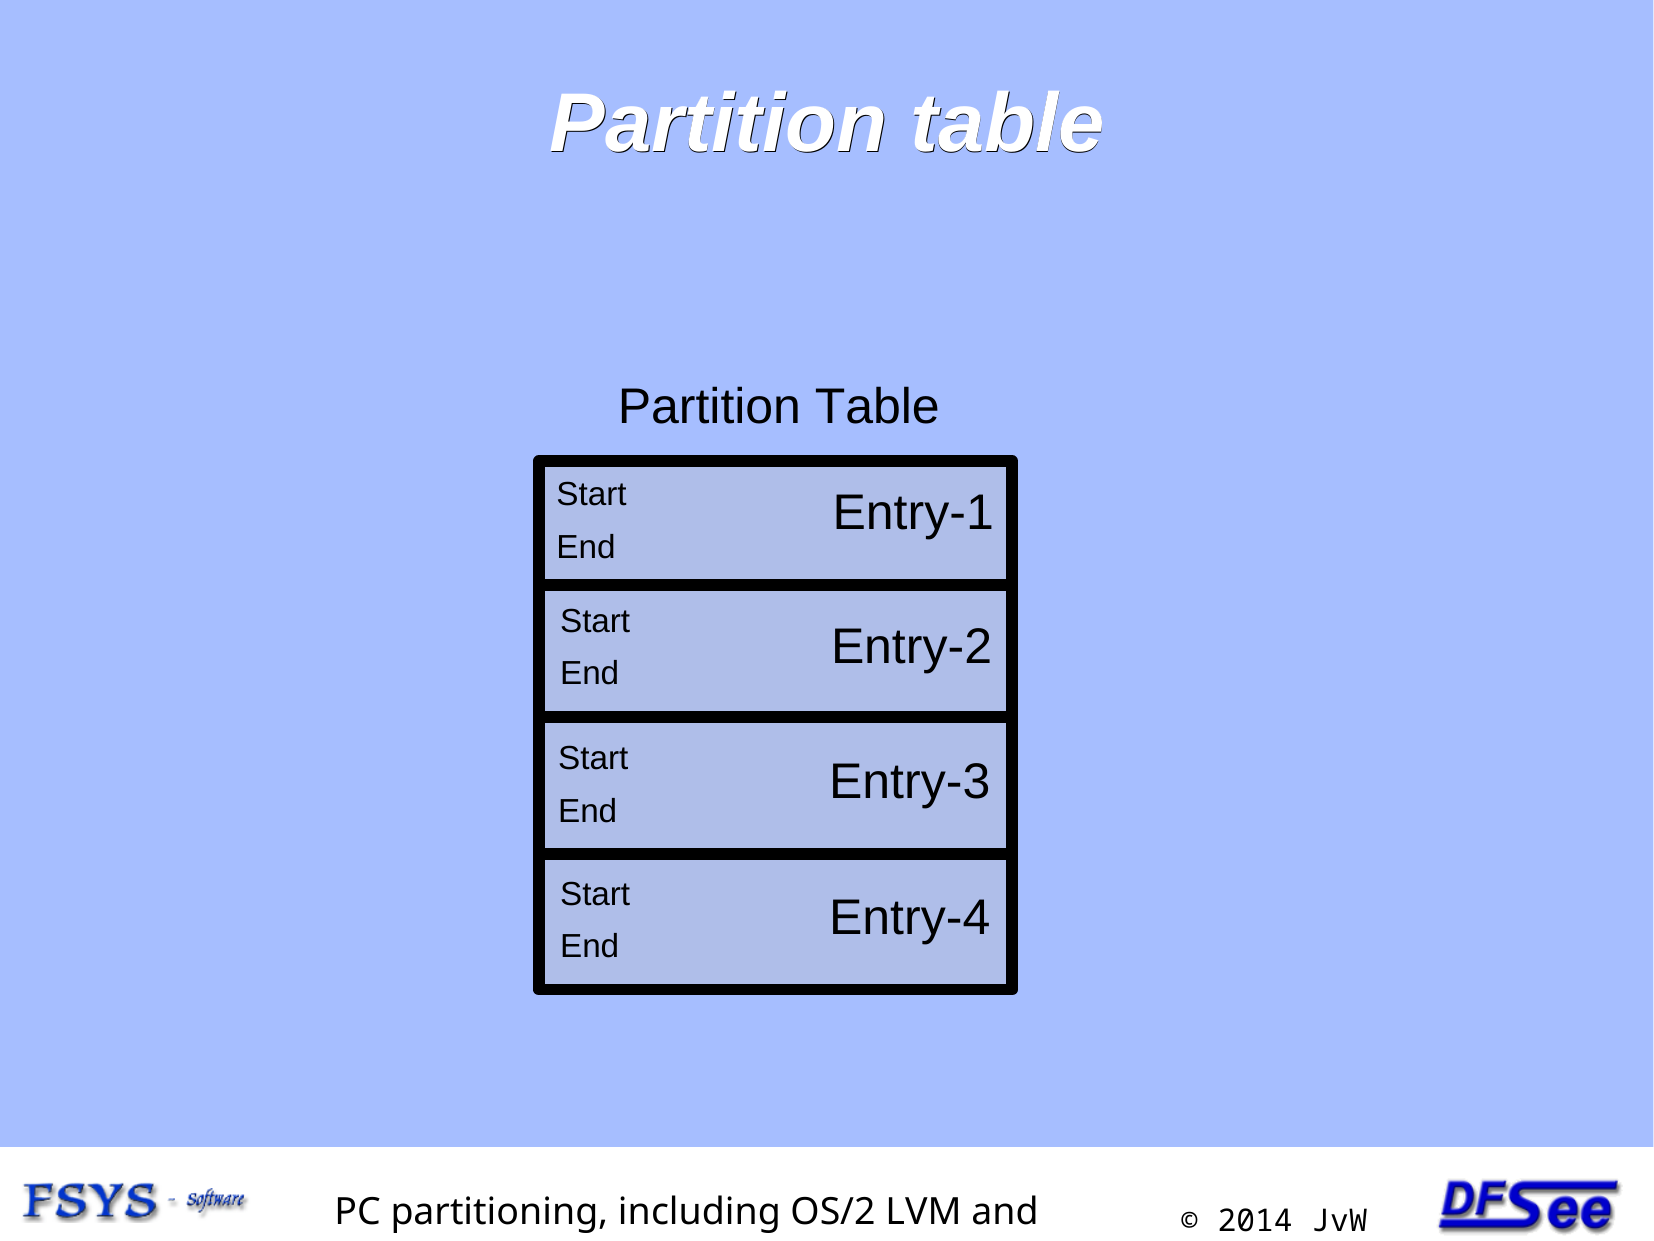

# Partition table
Partition Table
Start
End
Entry-1
Start
End
Entry-2
Start
End
Entry-3
Start
End
Entry-4